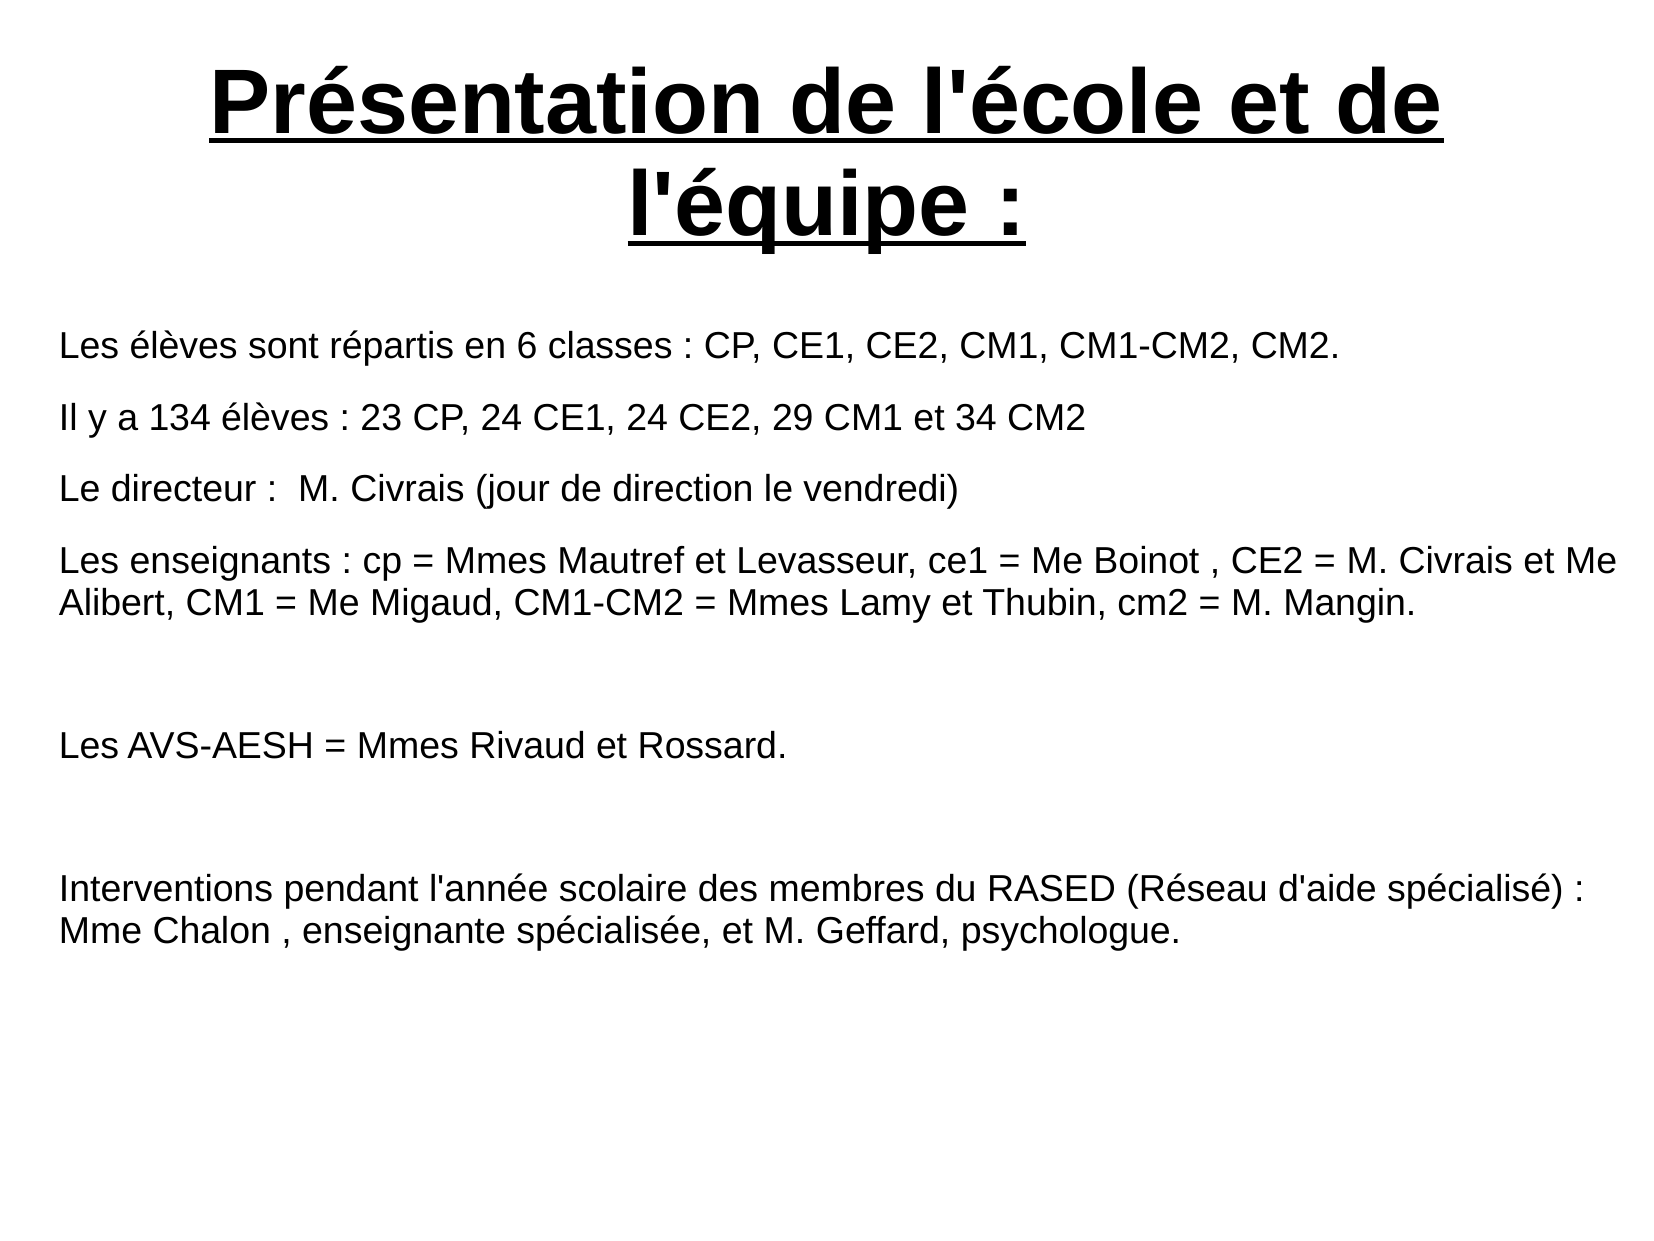

# Présentation de l'école et de l'équipe :
Les élèves sont répartis en 6 classes : CP, CE1, CE2, CM1, CM1-CM2, CM2.
Il y a 134 élèves : 23 CP, 24 CE1, 24 CE2, 29 CM1 et 34 CM2
Le directeur : M. Civrais (jour de direction le vendredi)
Les enseignants : cp = Mmes Mautref et Levasseur, ce1 = Me Boinot , CE2 = M. Civrais et Me Alibert, CM1 = Me Migaud, CM1-CM2 = Mmes Lamy et Thubin, cm2 = M. Mangin.
Les AVS-AESH = Mmes Rivaud et Rossard.
Interventions pendant l'année scolaire des membres du RASED (Réseau d'aide spécialisé) : Mme Chalon , enseignante spécialisée, et M. Geffard, psychologue.